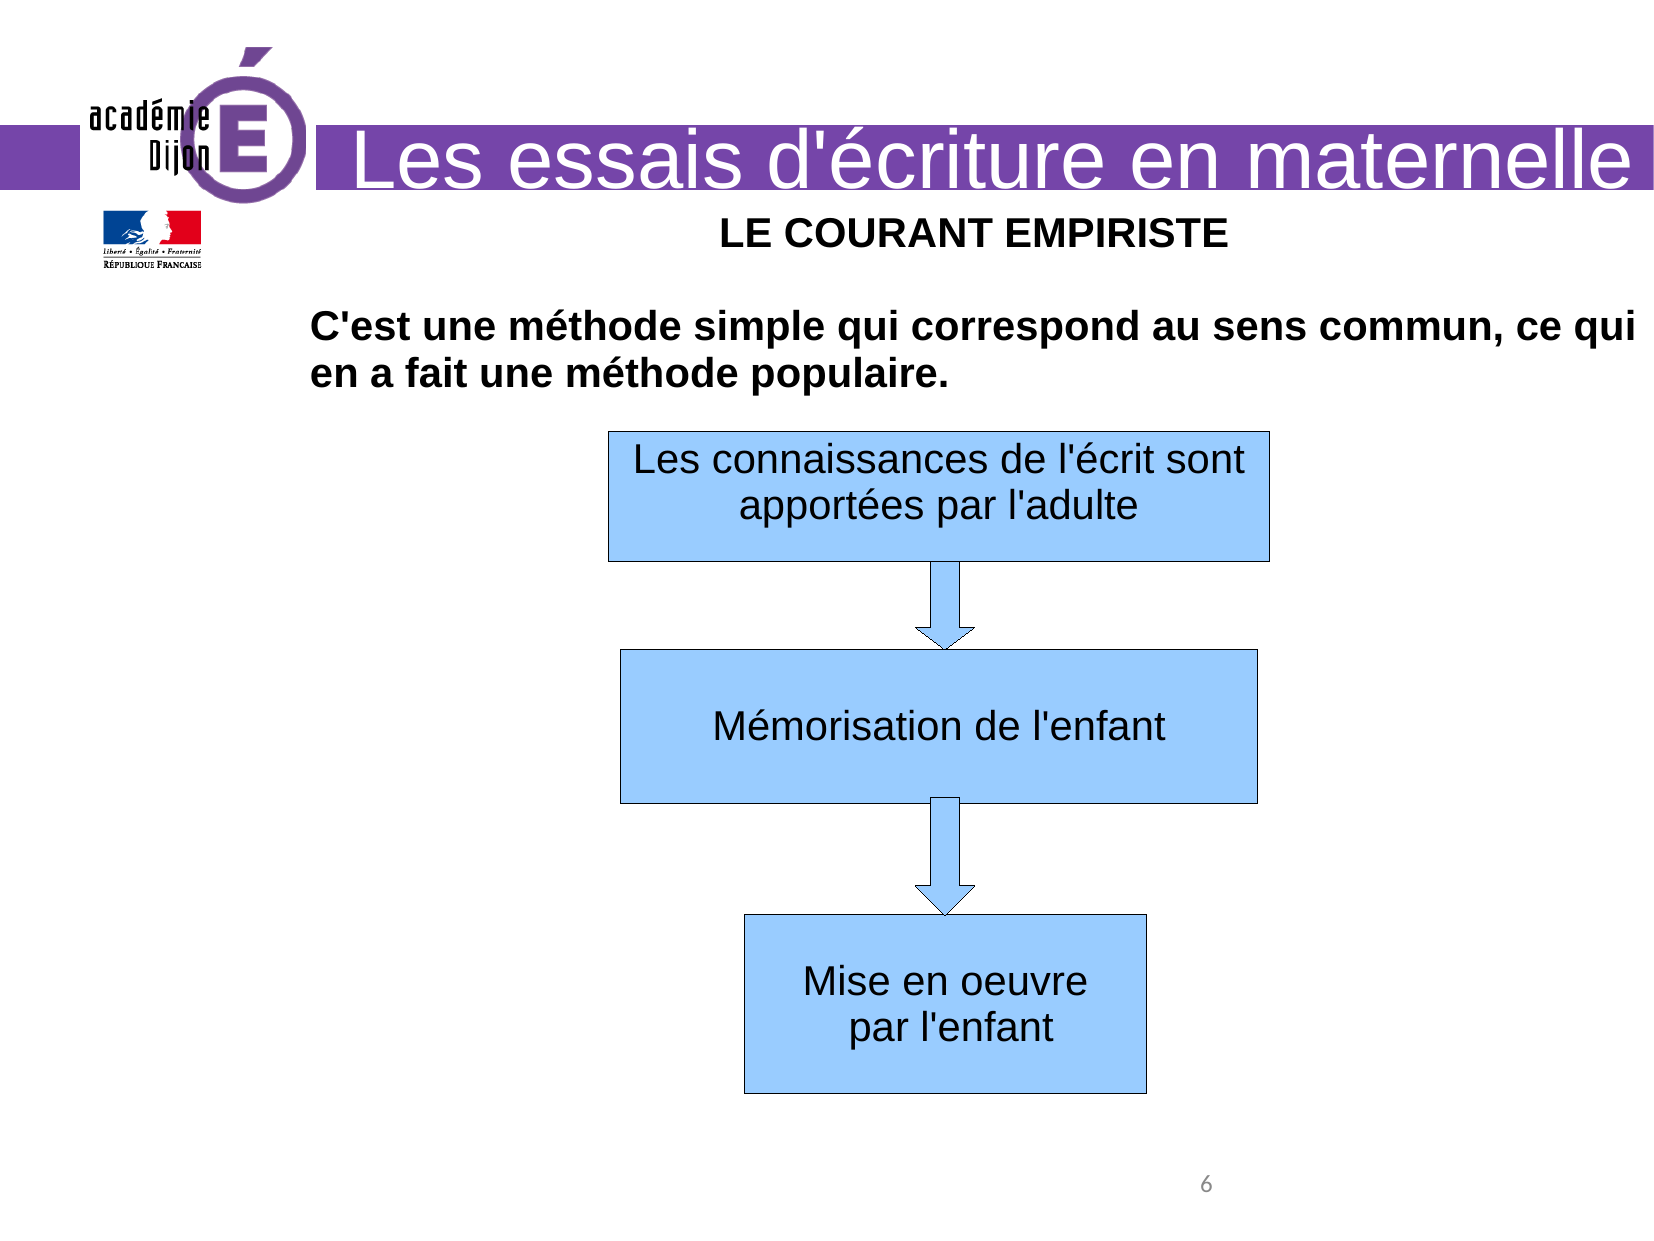

# Les essais d'écriture en maternelle
LE COURANT EMPIRISTE
C'est une méthode simple qui correspond au sens commun, ce qui en a fait une méthode populaire.
Les connaissances de l'écrit sont
apportées par l'adulte
Mémorisation de l'enfant
Mise en oeuvre
 par l'enfant
6